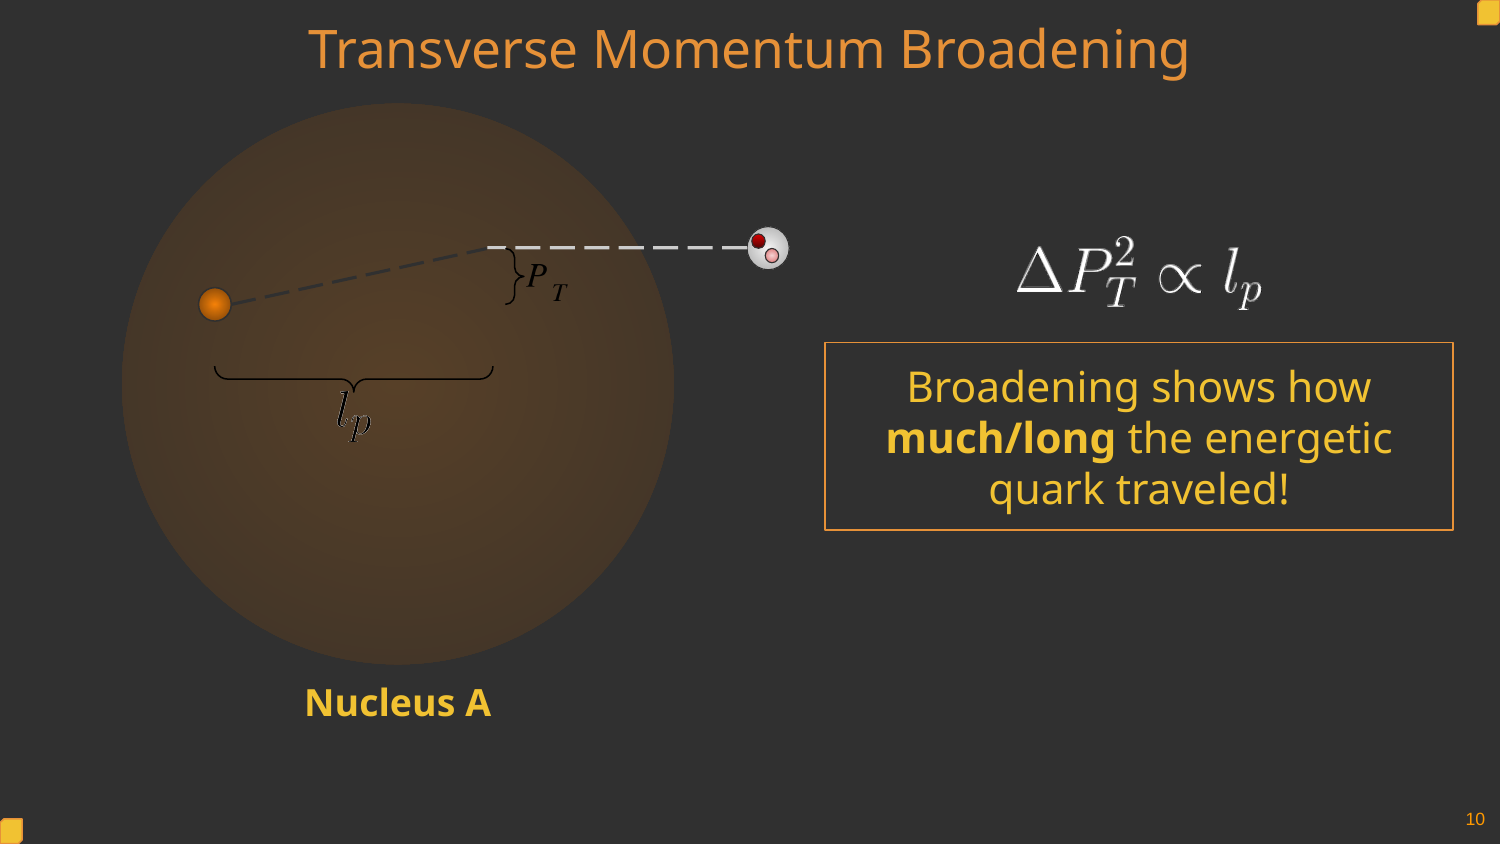

# Transverse Momentum Broadening
Broadening shows how much/long the energetic quark traveled!
Nucleus A